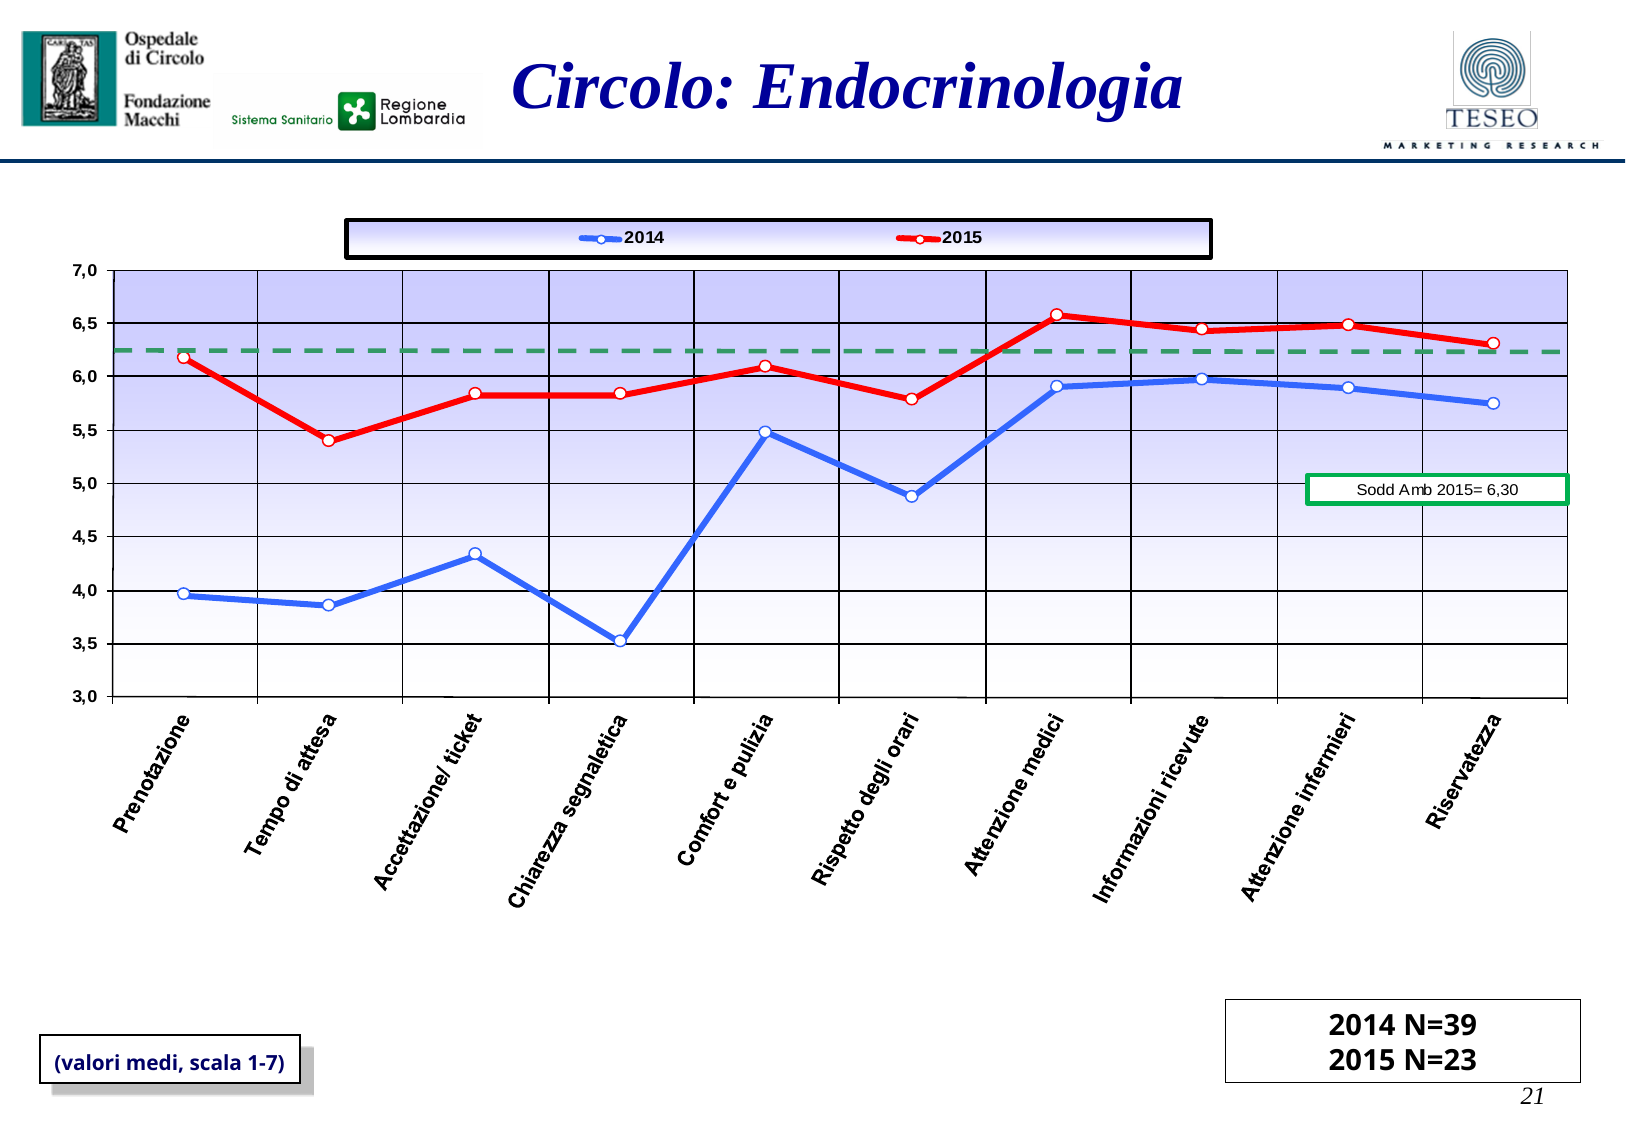

Circolo: Endocrinologia
2014 N=39
2015 N=23
(valori medi, scala 1-7)